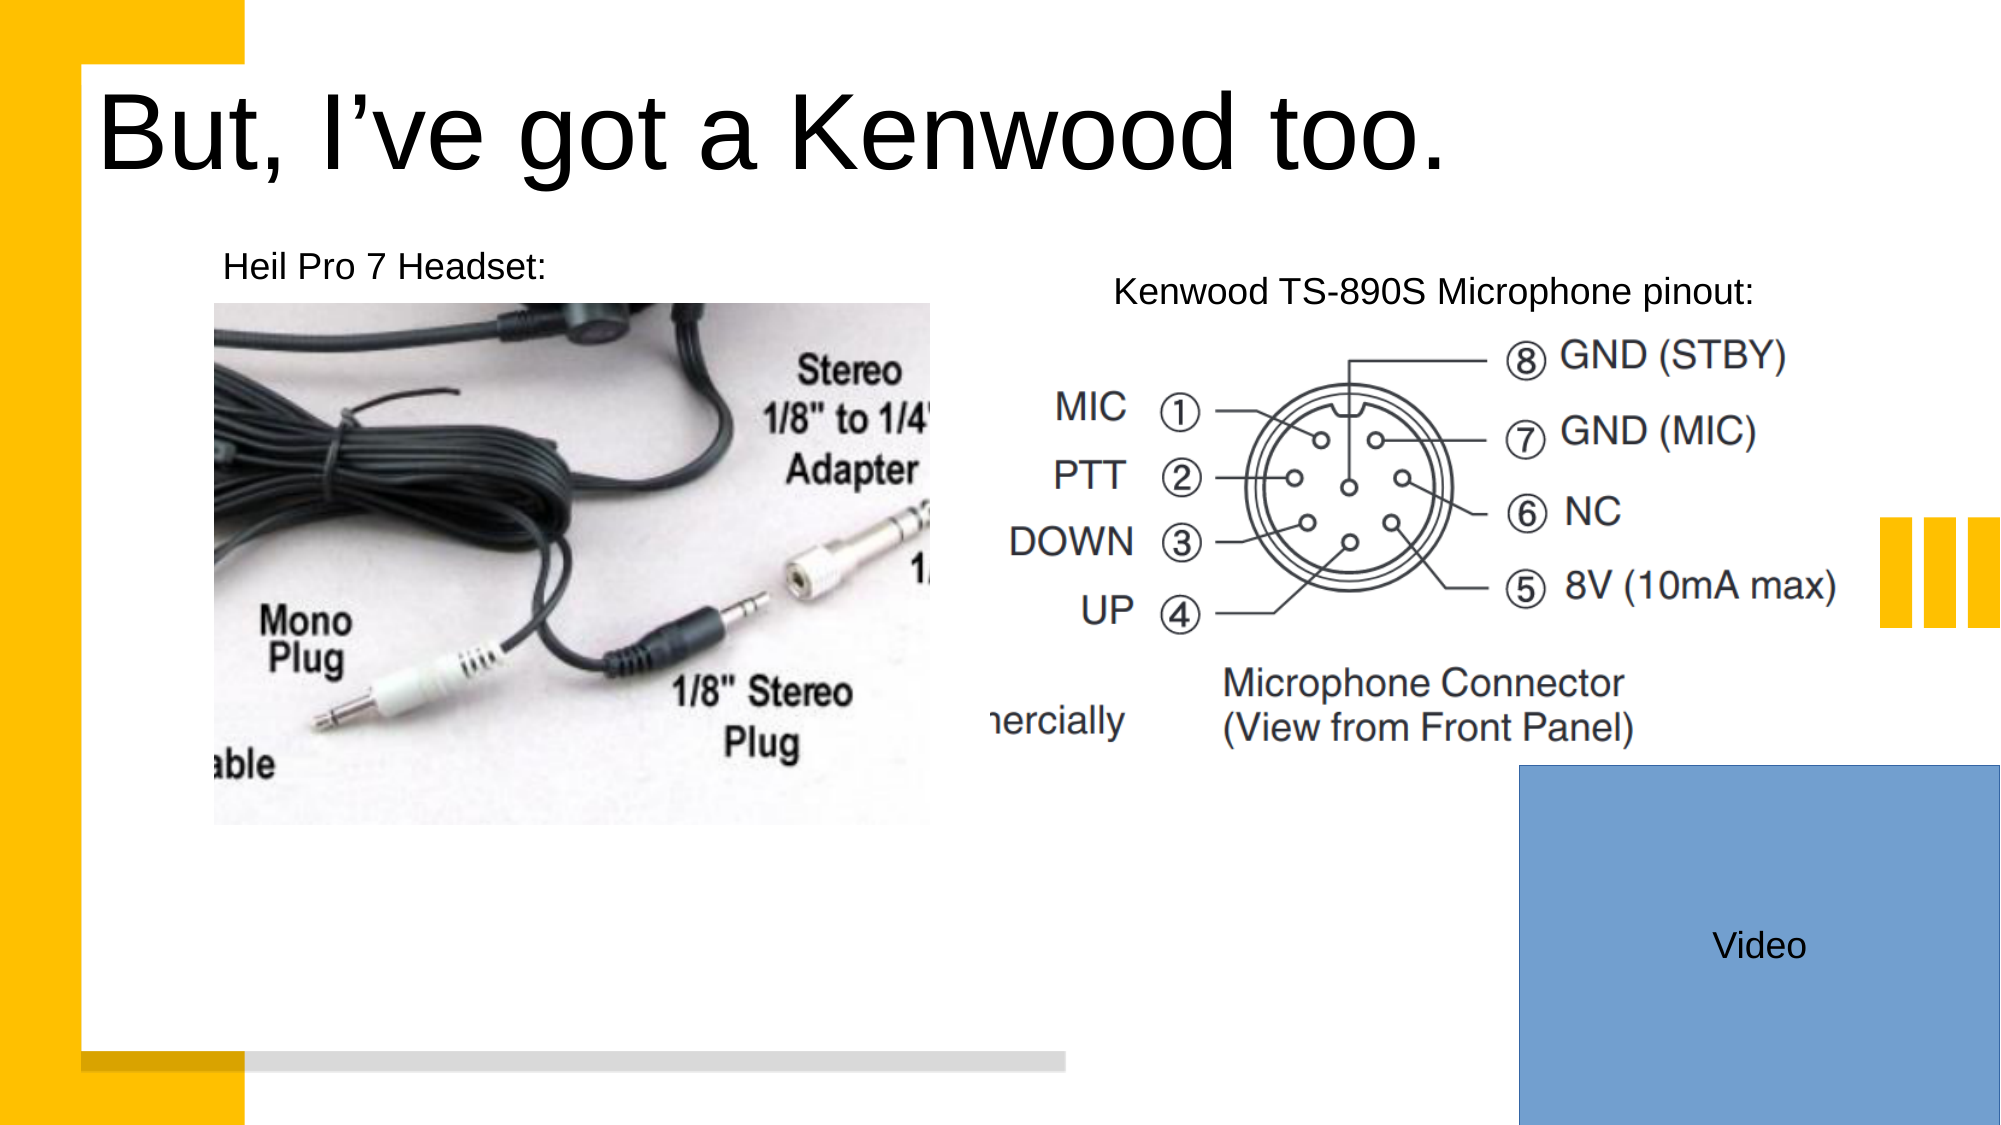

Video
But, I’ve got a Kenwood too.
Heil Pro 7 Headset:
Kenwood TS-890S Microphone pinout: